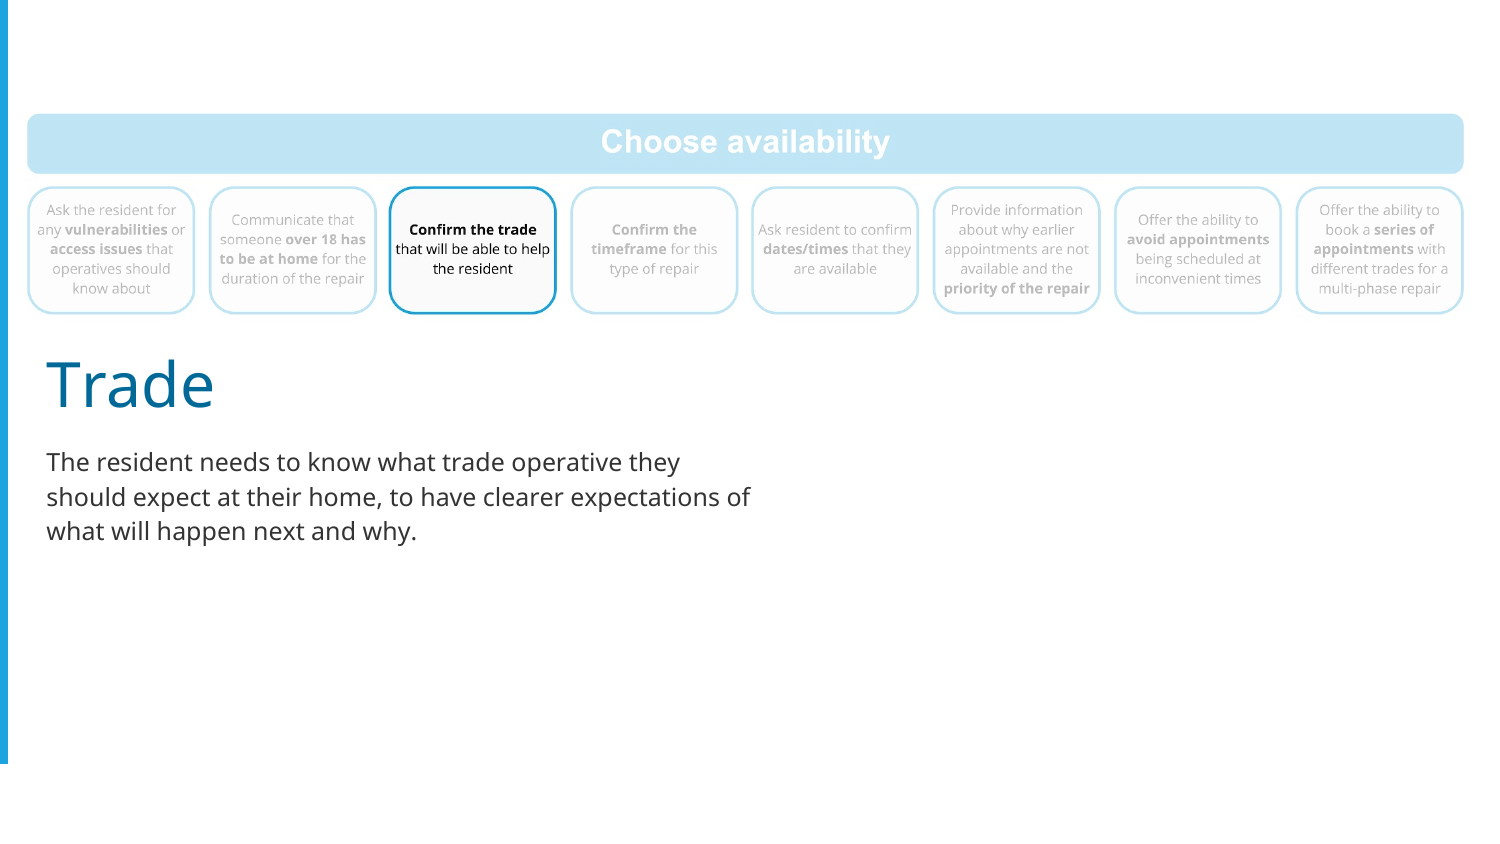

Trade
The resident needs to know what trade operative they should expect at their home, to have clearer expectations of what will happen next and why.